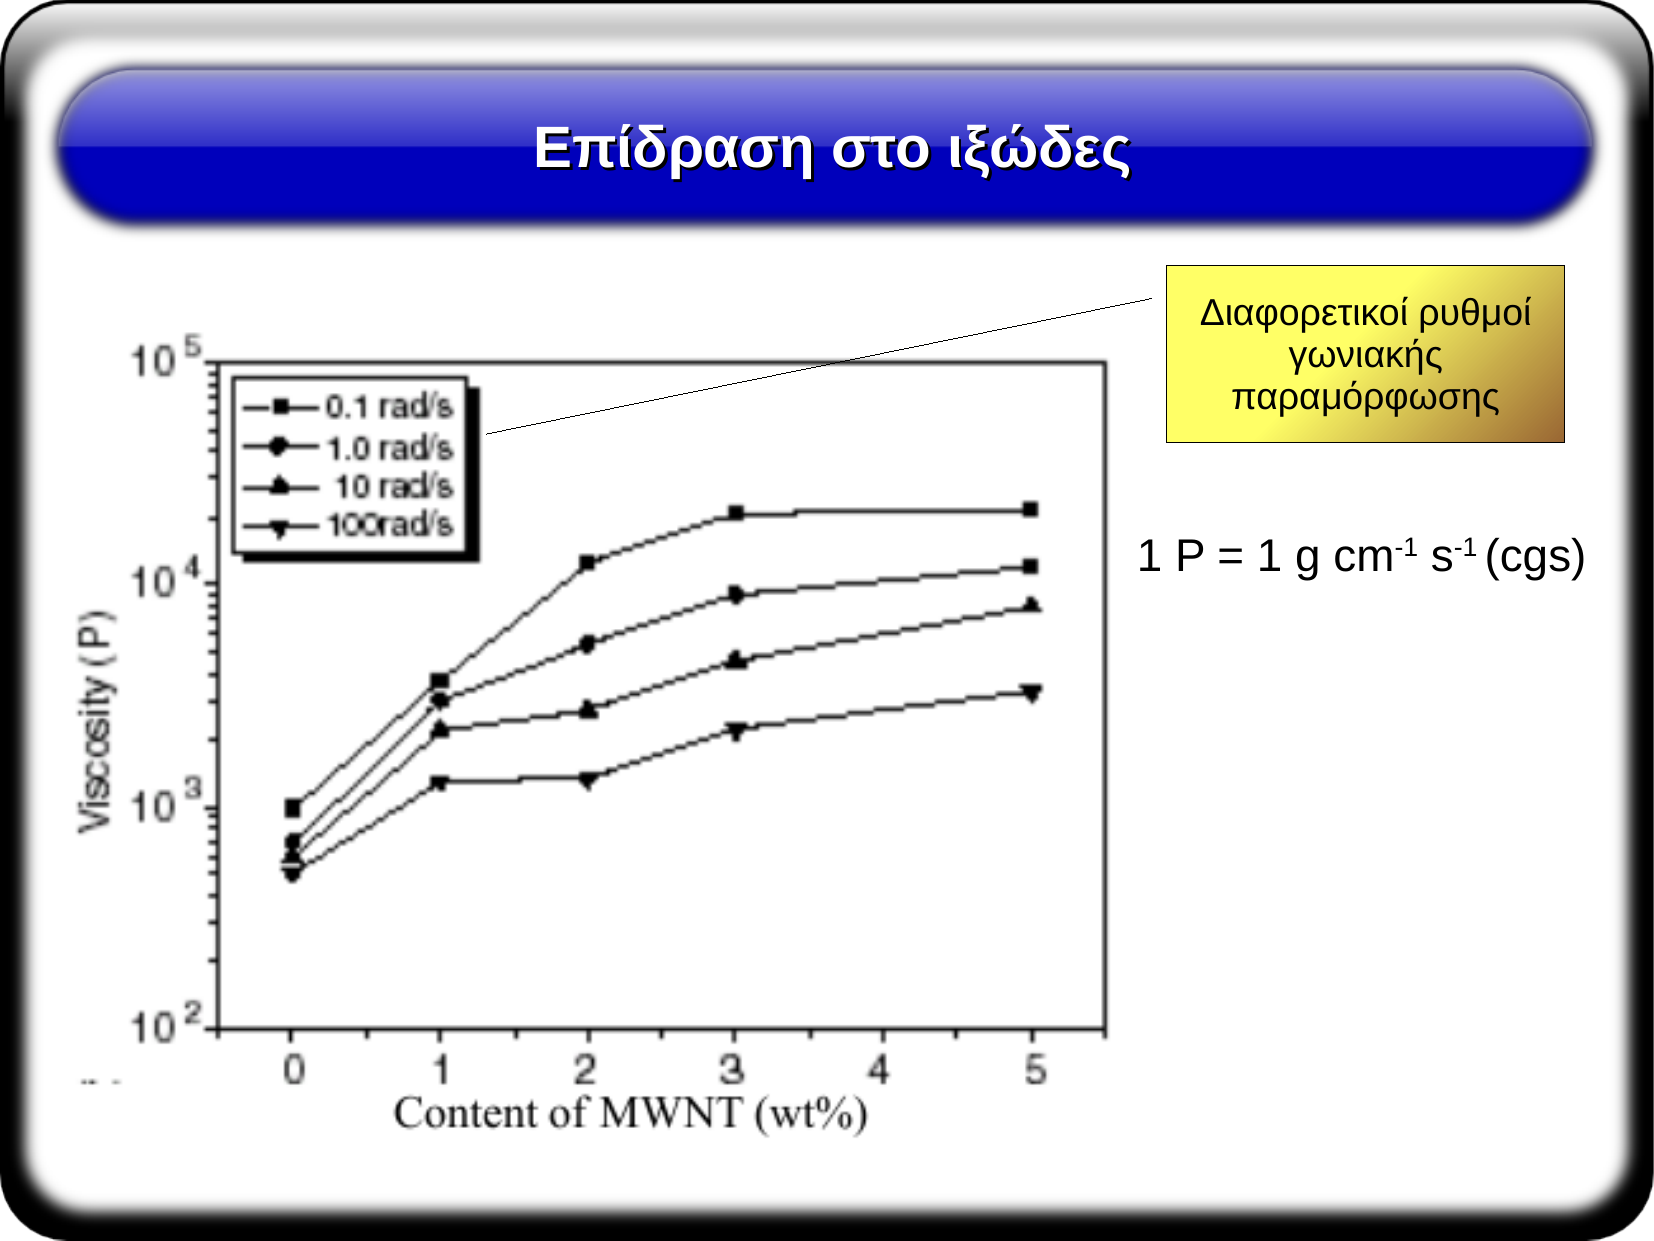

# Επίδραση στο ιξώδες
Διαφορετικοί ρυθμοί γωνιακής παραμόρφωσης
1 P = 1 g cm-1 s-1 (cgs)